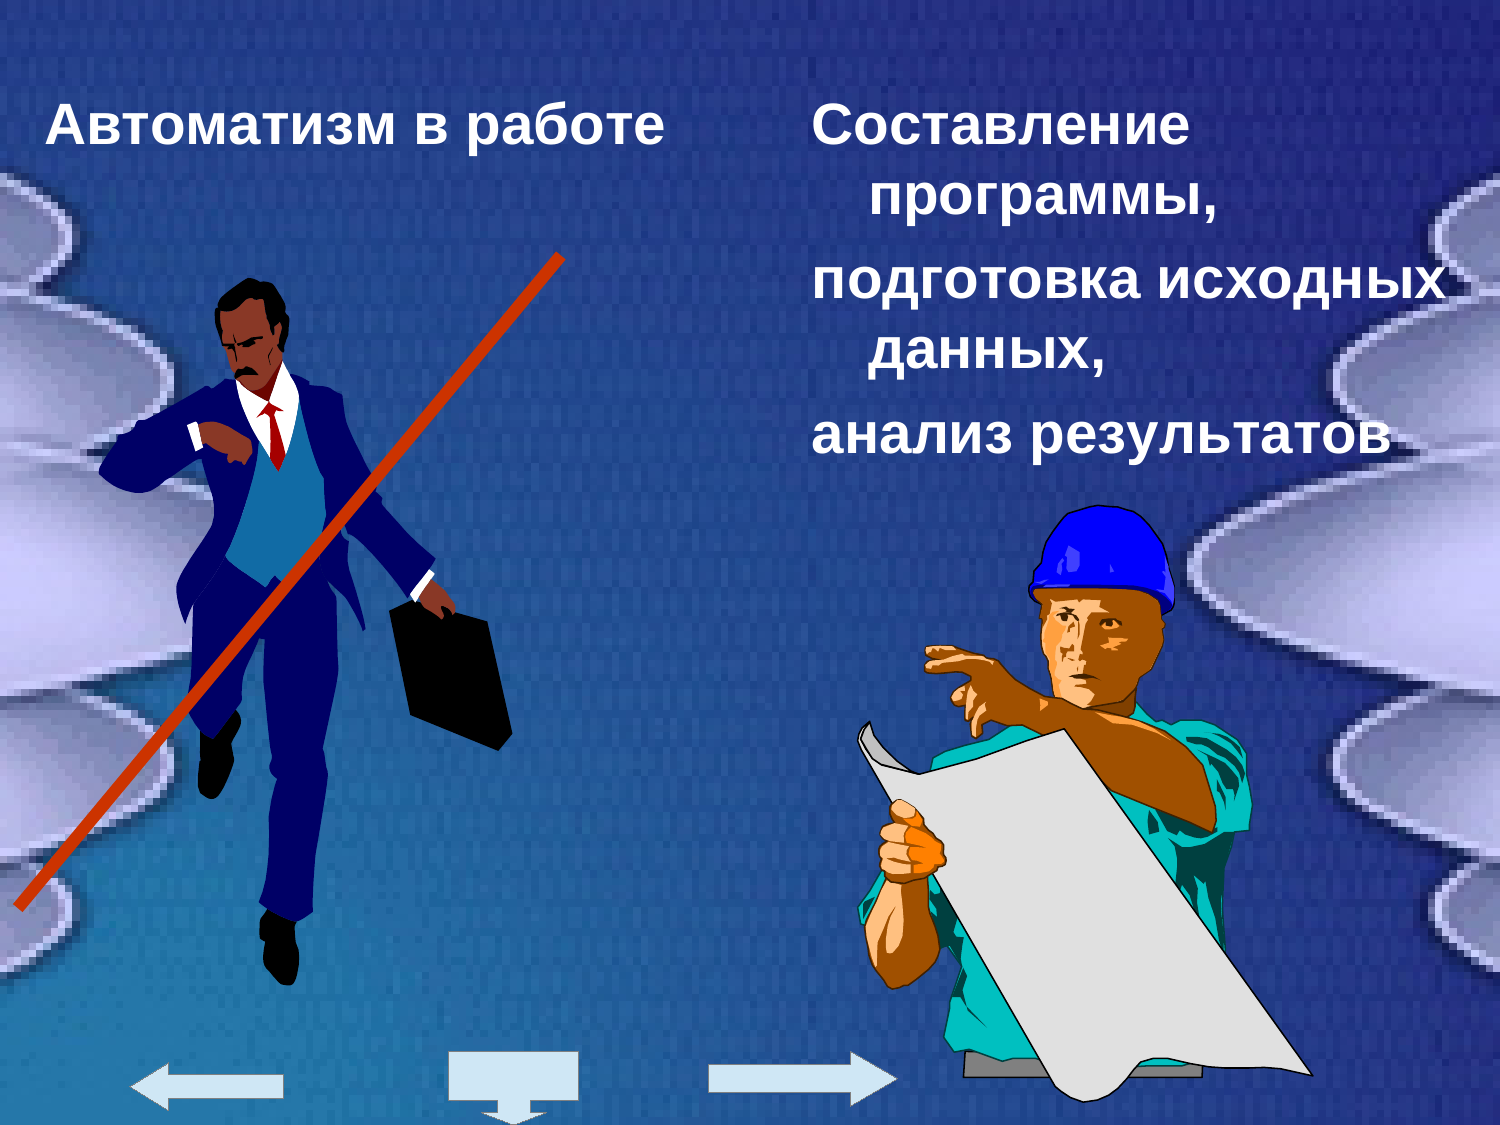

# Автоматизм в работе
Составление программы,
подготовка исходных данных,
анализ результатов